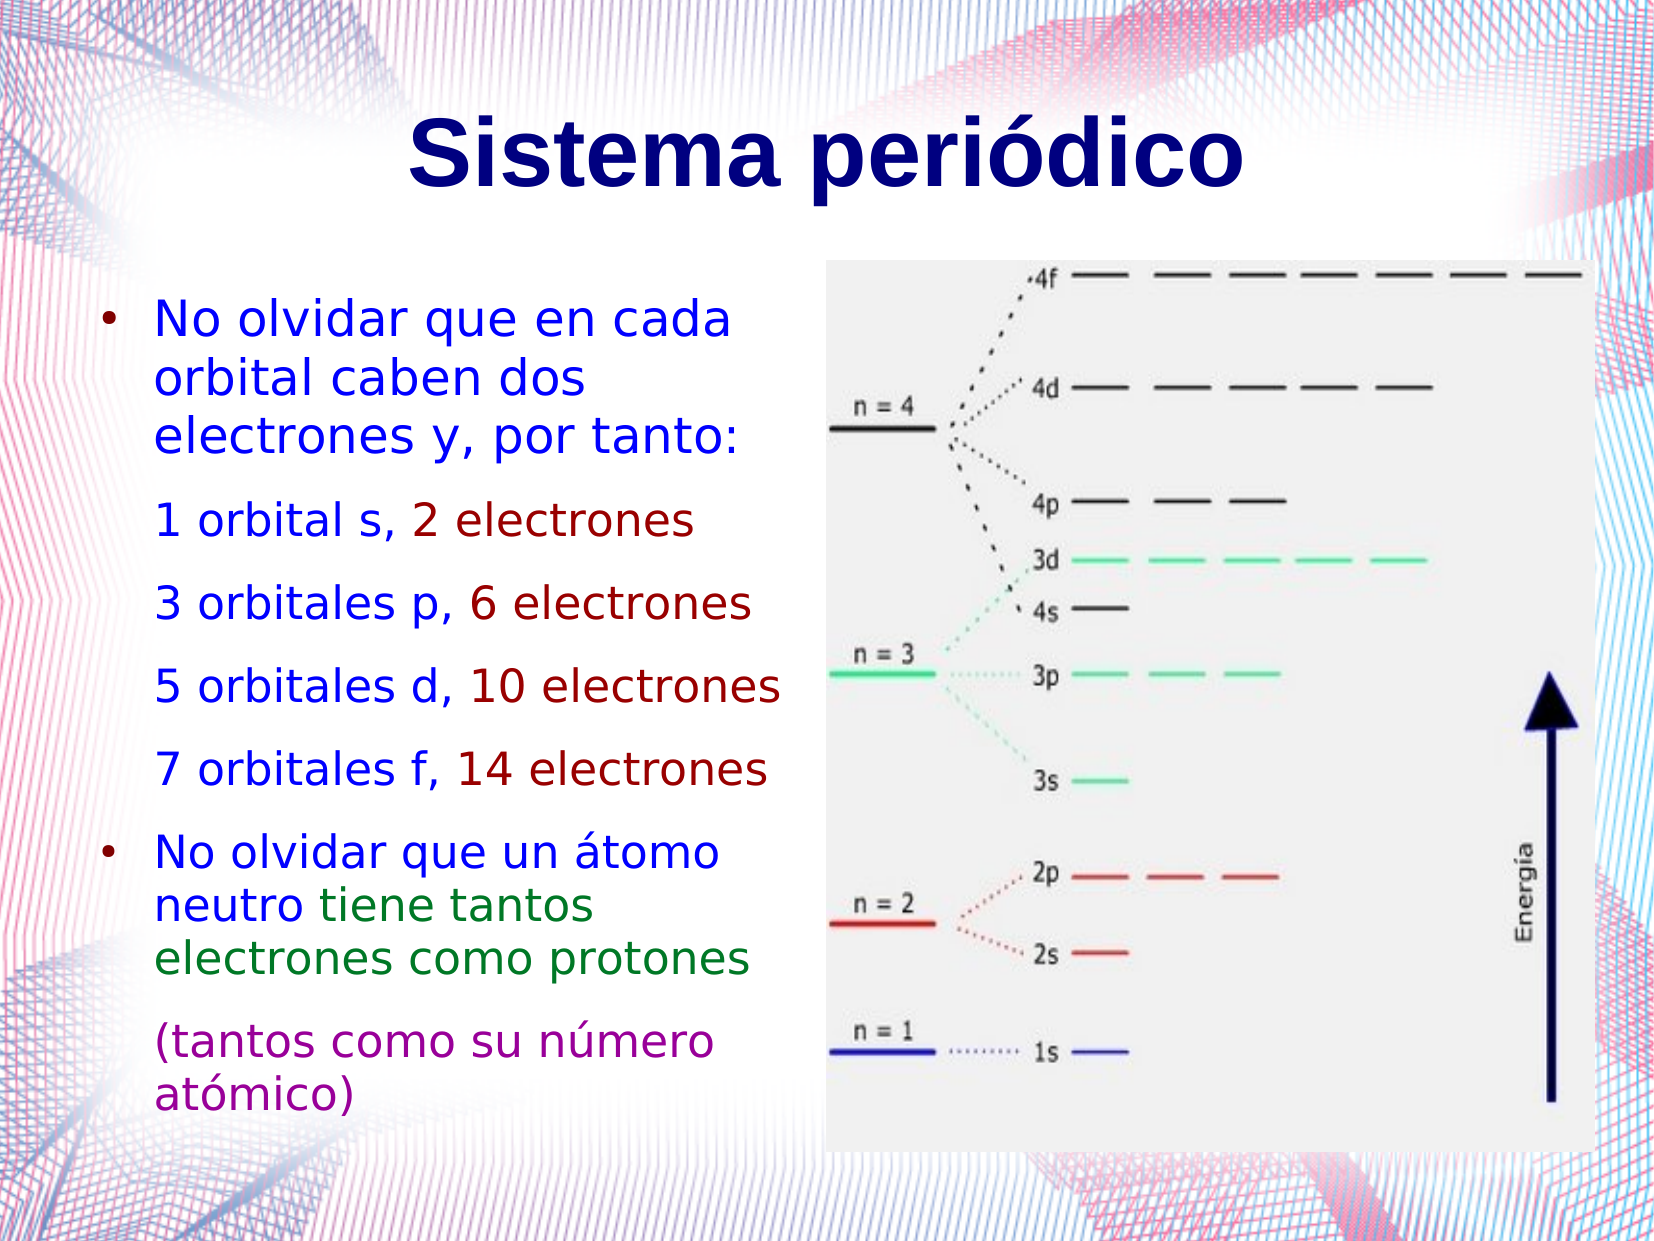

# Sistema periódico
No olvidar que en cada orbital caben dos electrones y, por tanto:
1 orbital s, 2 electrones
3 orbitales p, 6 electrones
5 orbitales d, 10 electrones
7 orbitales f, 14 electrones
No olvidar que un átomo neutro tiene tantos electrones como protones
(tantos como su número atómico)